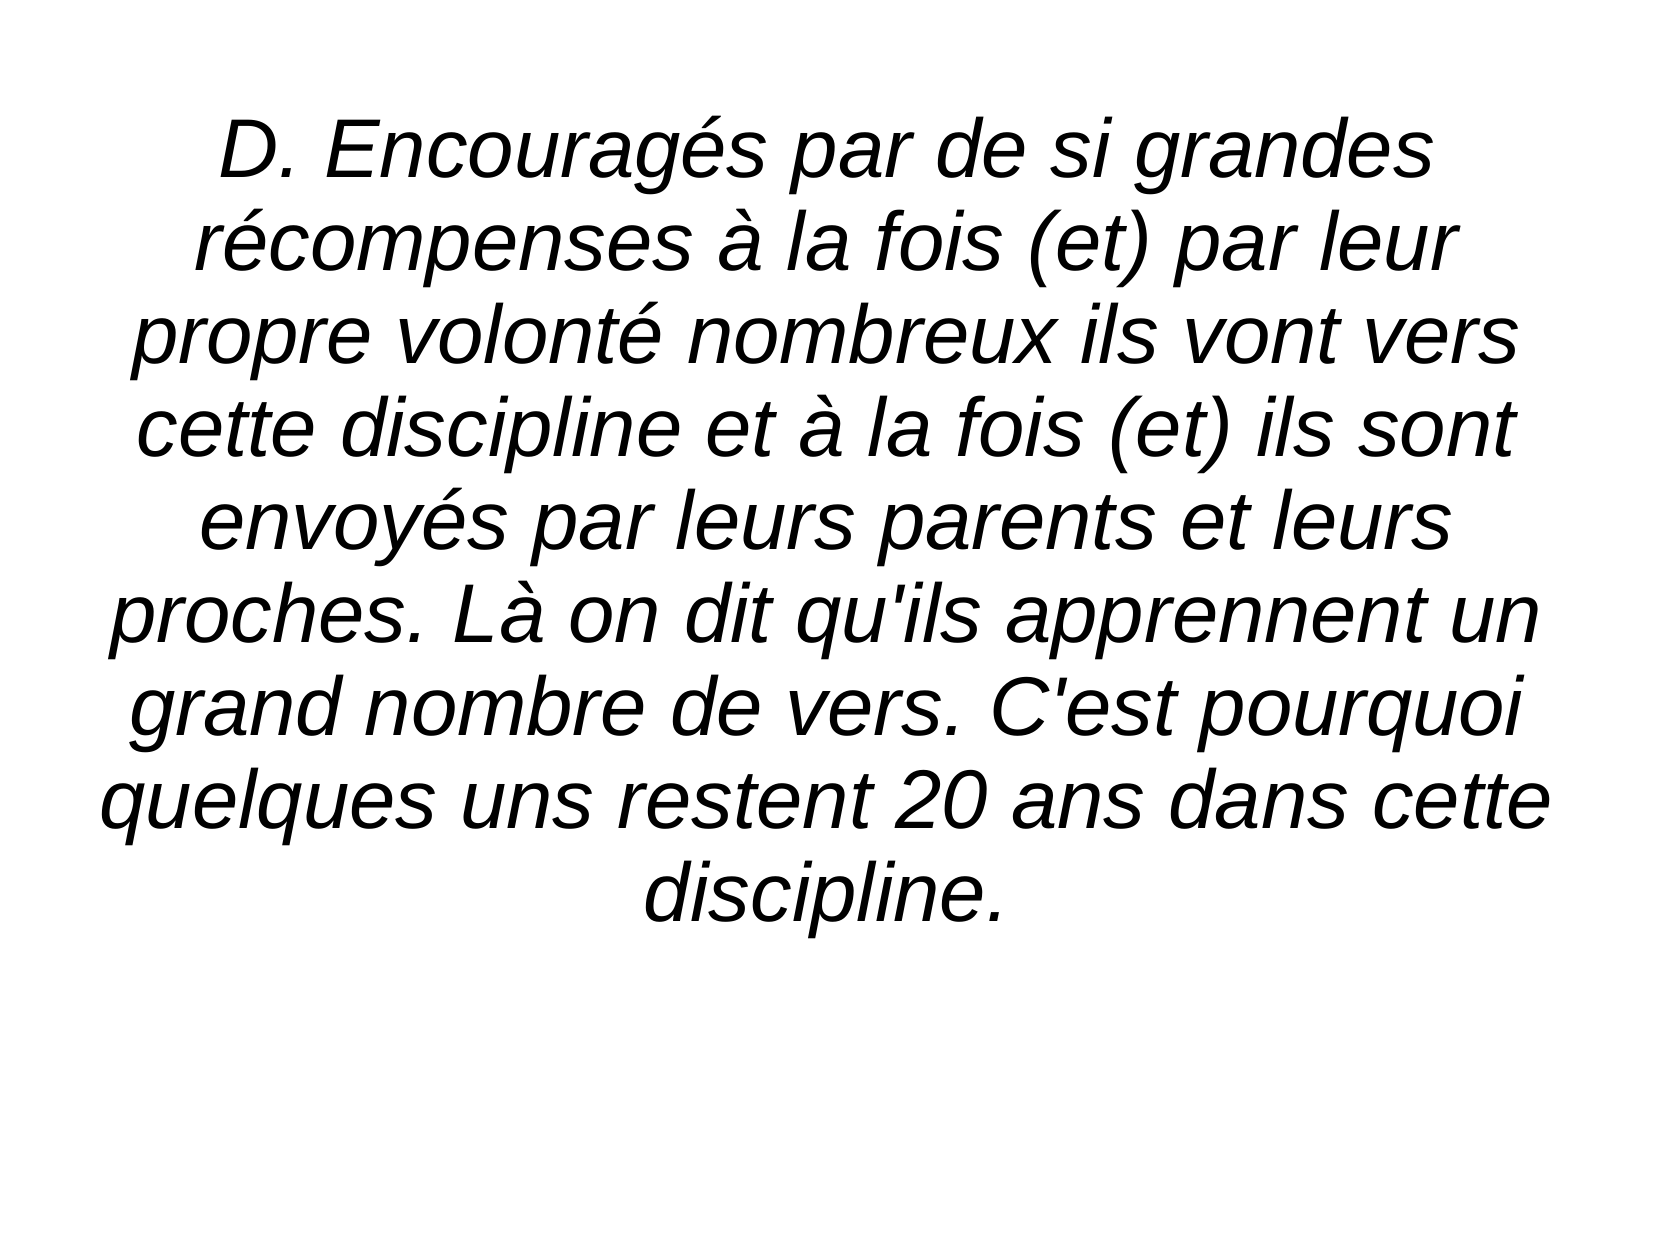

# D. Encouragés par de si grandes récompenses à la fois (et) par leur propre volonté nombreux ils vont vers cette discipline et à la fois (et) ils sont envoyés par leurs parents et leurs proches. Là on dit qu'ils apprennent un grand nombre de vers. C'est pourquoi quelques uns restent 20 ans dans cette discipline.